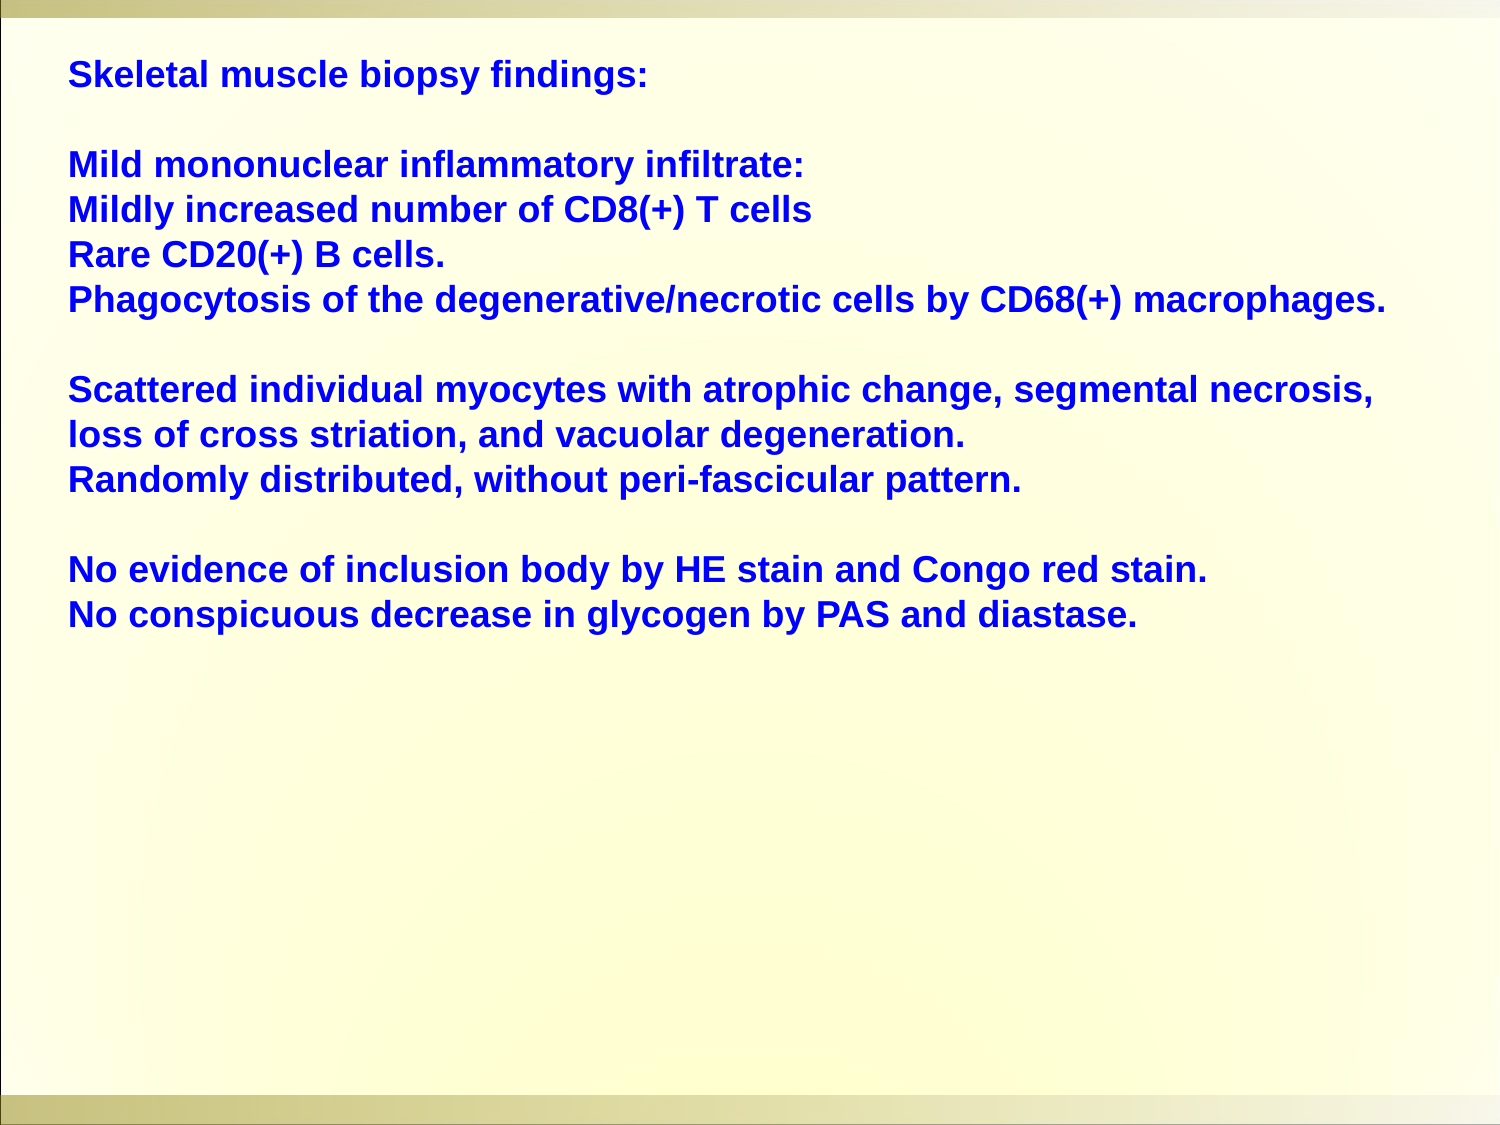

Skeletal muscle biopsy findings:
Mild mononuclear inflammatory infiltrate:
Mildly increased number of CD8(+) T cells
Rare CD20(+) B cells.
Phagocytosis of the degenerative/necrotic cells by CD68(+) macrophages.
Scattered individual myocytes with atrophic change, segmental necrosis, loss of cross striation, and vacuolar degeneration.
Randomly distributed, without peri-fascicular pattern.
No evidence of inclusion body by HE stain and Congo red stain.
No conspicuous decrease in glycogen by PAS and diastase.